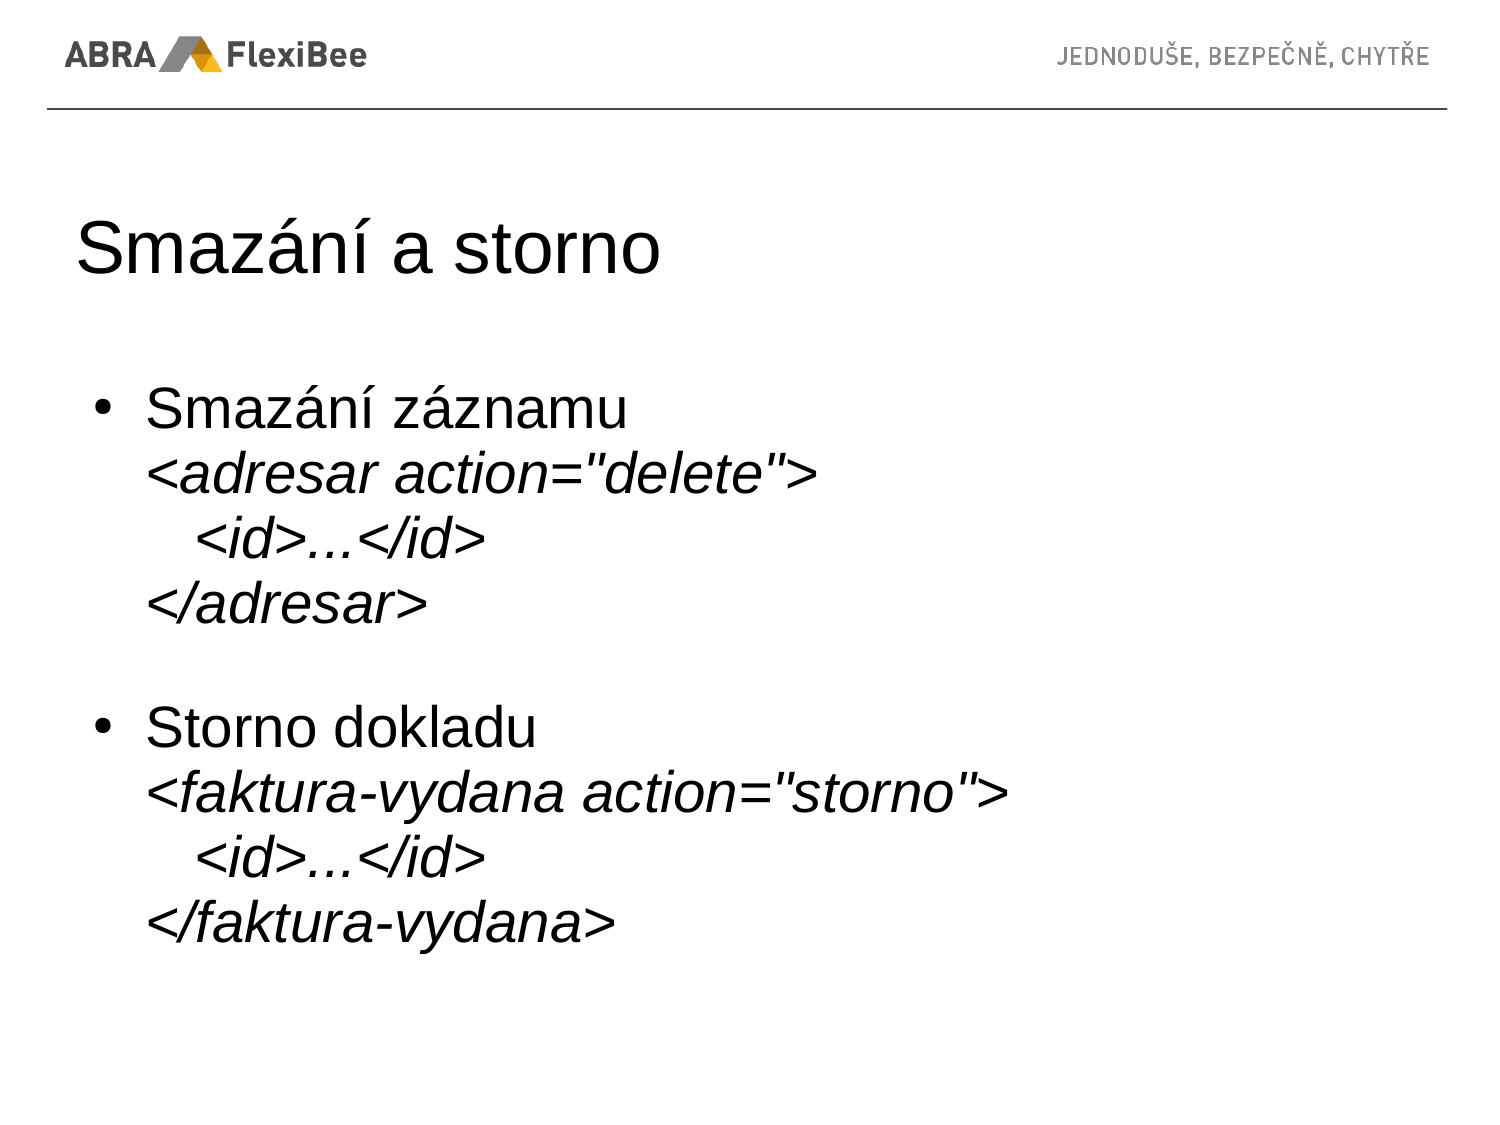

# Smazání a storno
Smazání záznamu
<adresar action="delete">
 <id>...</id>
</adresar>
Storno dokladu
<faktura-vydana action="storno">
 <id>...</id>
</faktura-vydana>